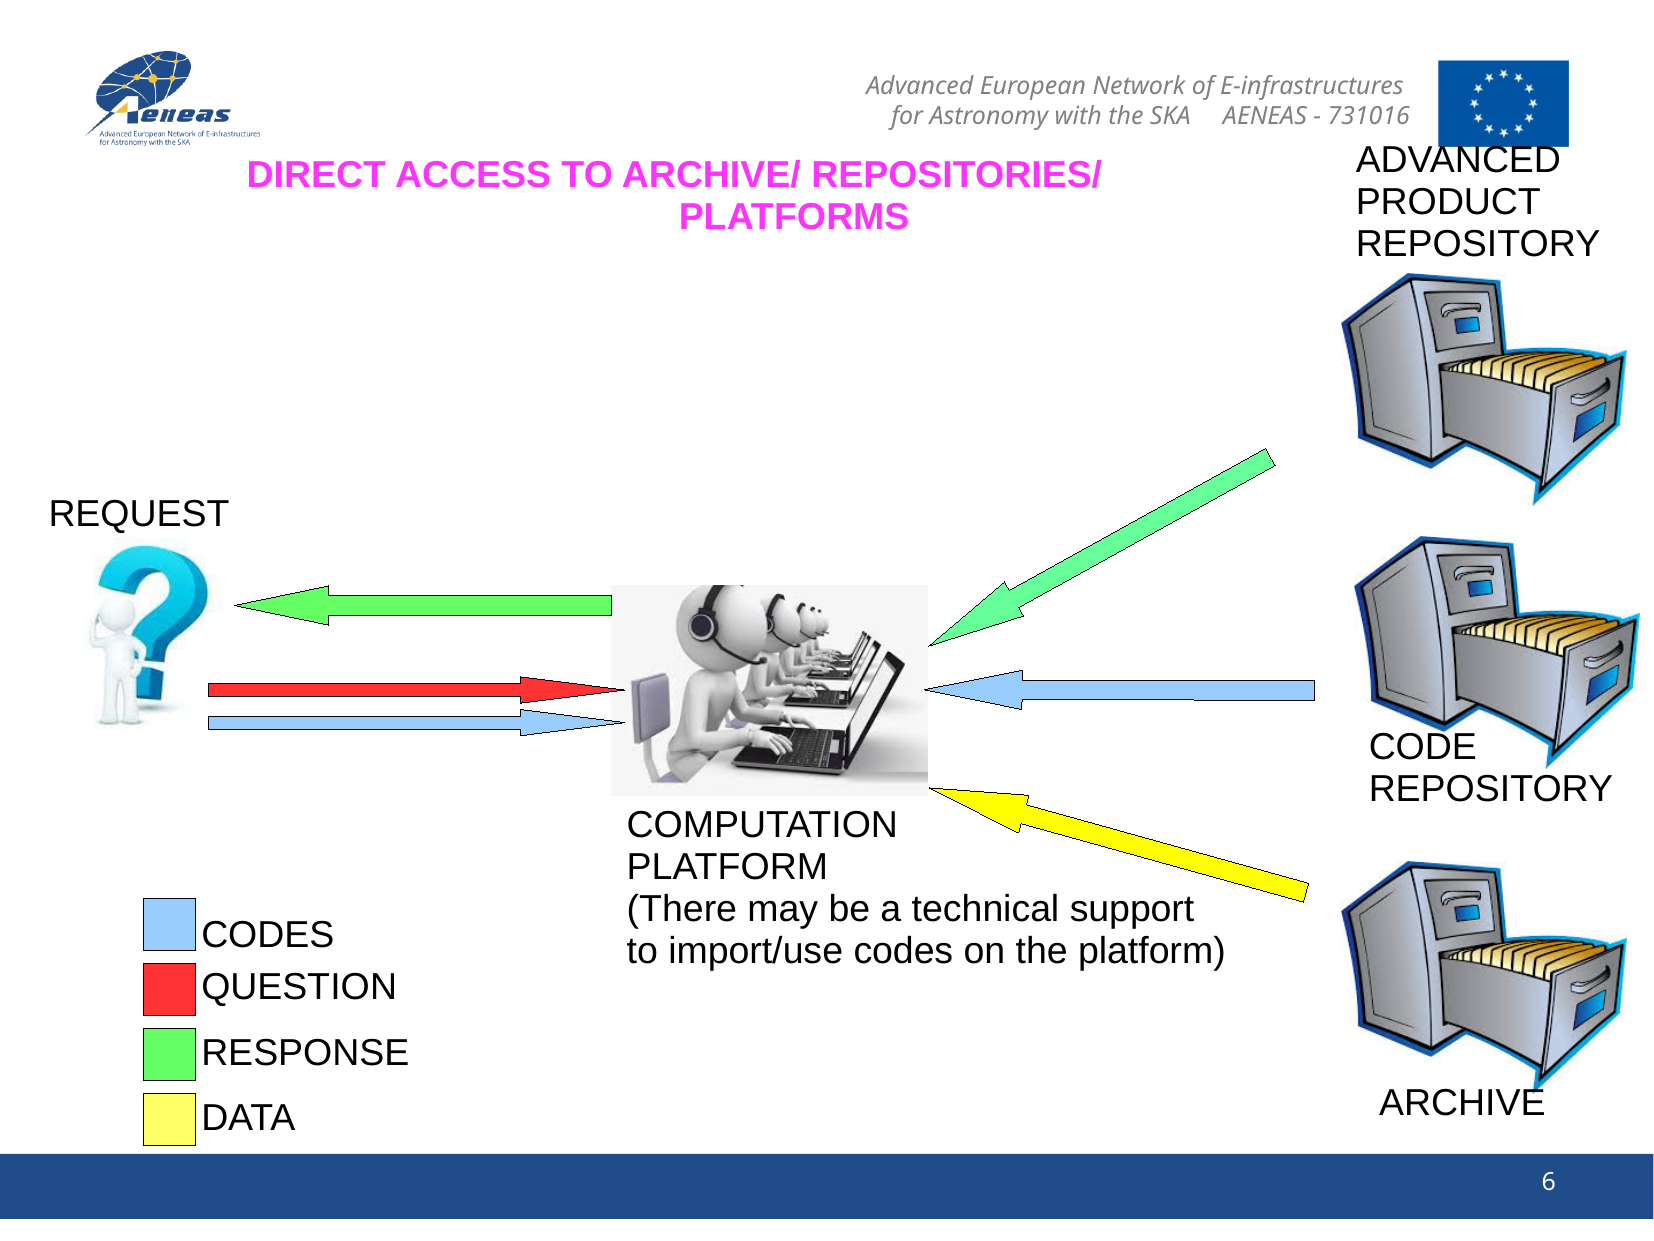

ADVANCED
PRODUCT
REPOSITORY
 DIRECT ACCESS TO ARCHIVE/ REPOSITORIES/
						PLATFORMS
REQUEST
CODE
REPOSITORY
COMPUTATION
PLATFORM
(There may be a technical support
to import/use codes on the platform)
CODES
QUESTION
RESPONSE
ARCHIVE
DATA
6